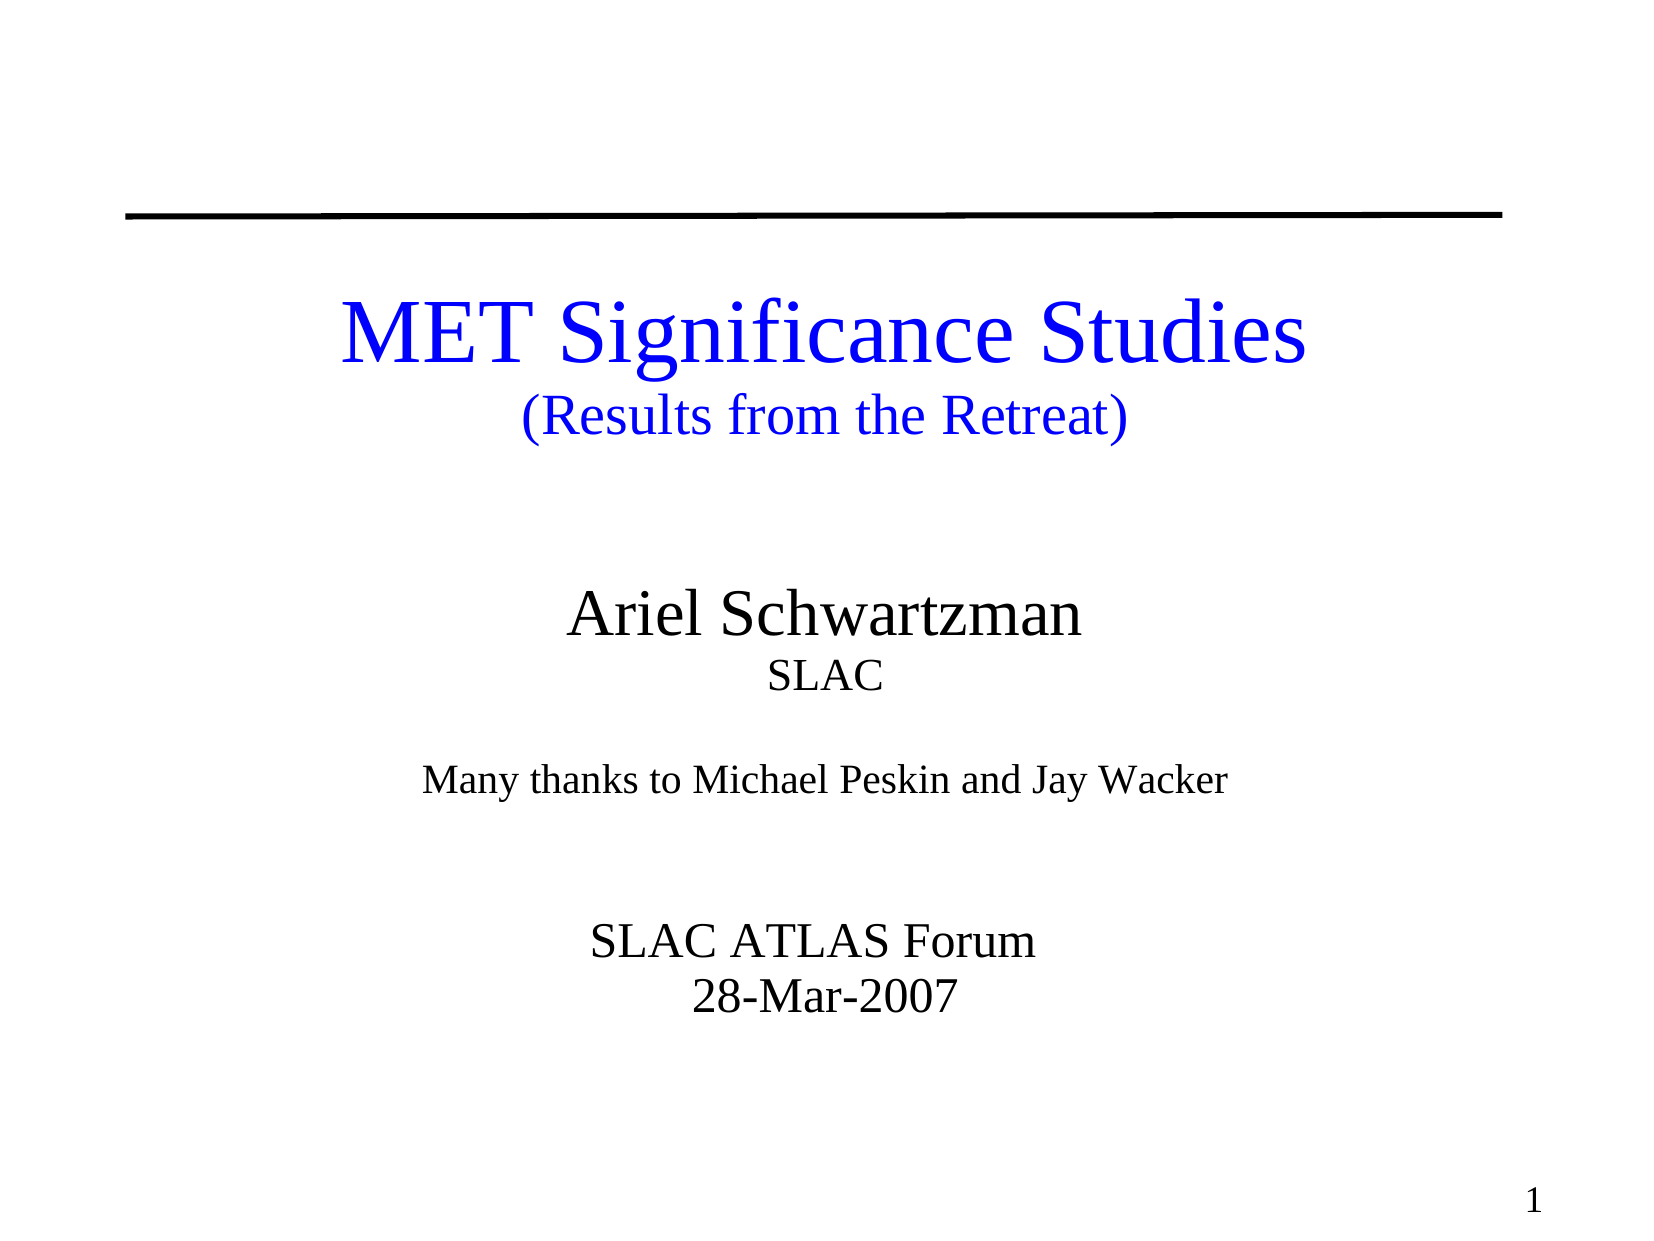

MET Significance Studies
(Results from the Retreat)
Ariel Schwartzman
SLAC
Many thanks to Michael Peskin and Jay Wacker
SLAC ATLAS Forum
28-Mar-2007